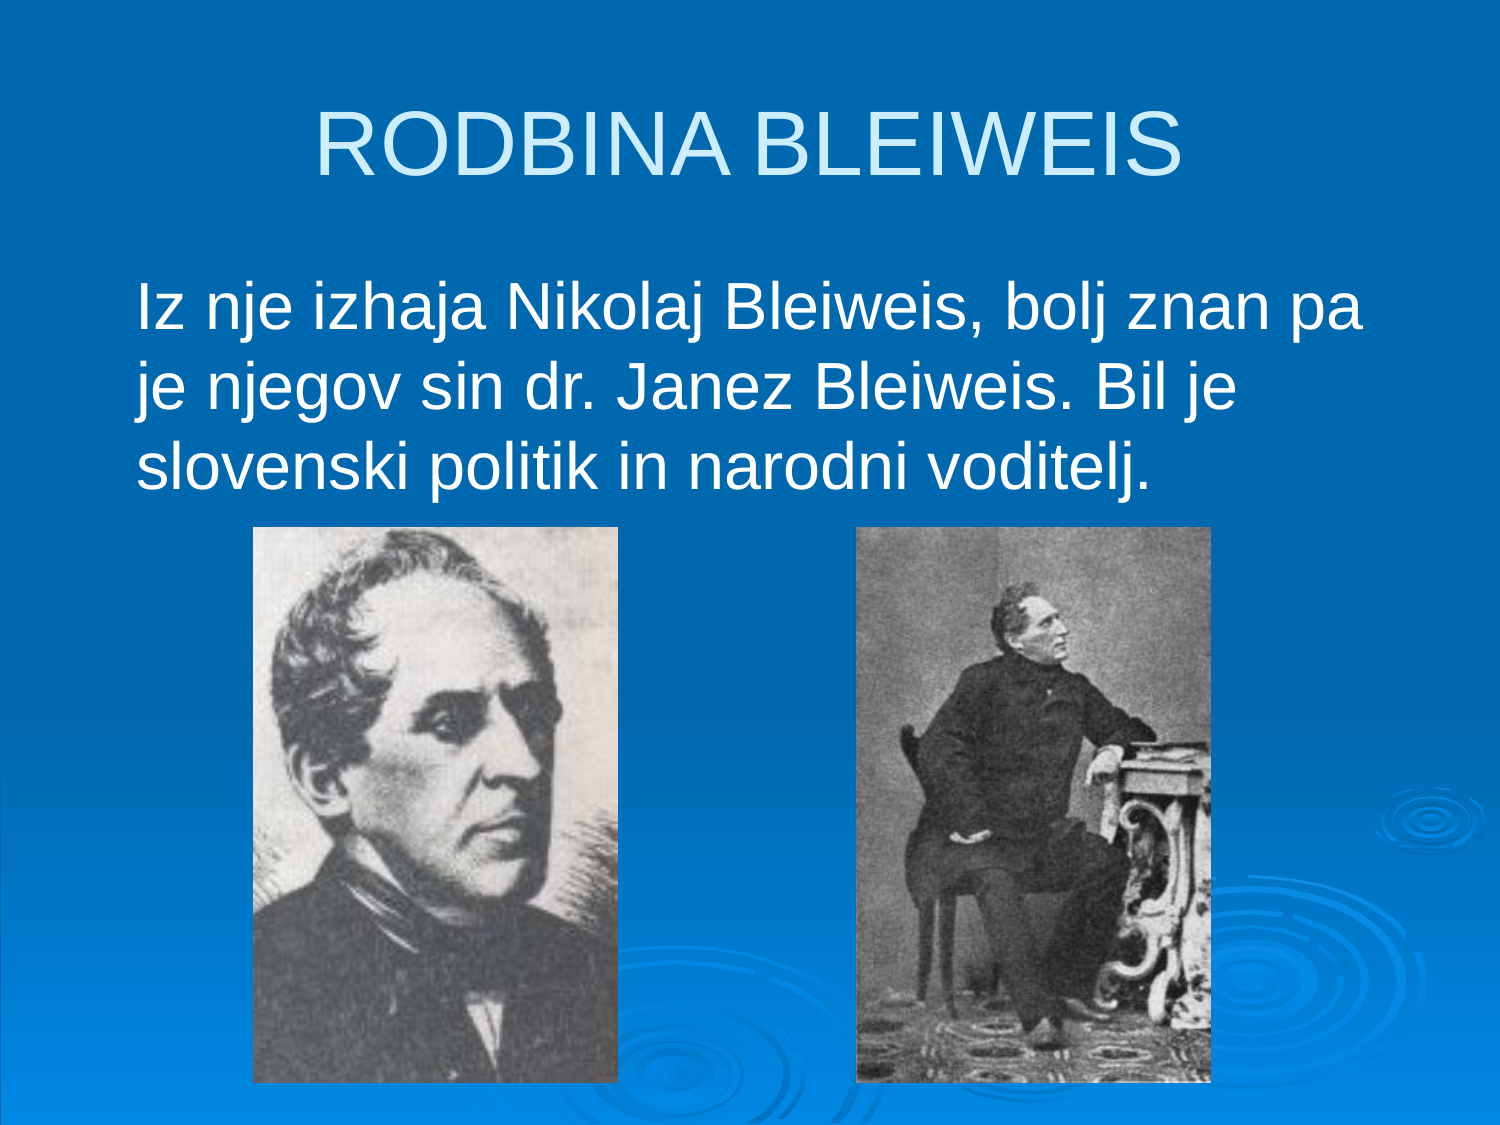

# RODBINA BLEIWEIS
 Iz nje izhaja Nikolaj Bleiweis, bolj znan pa je njegov sin dr. Janez Bleiweis. Bil je slovenski politik in narodni voditelj.